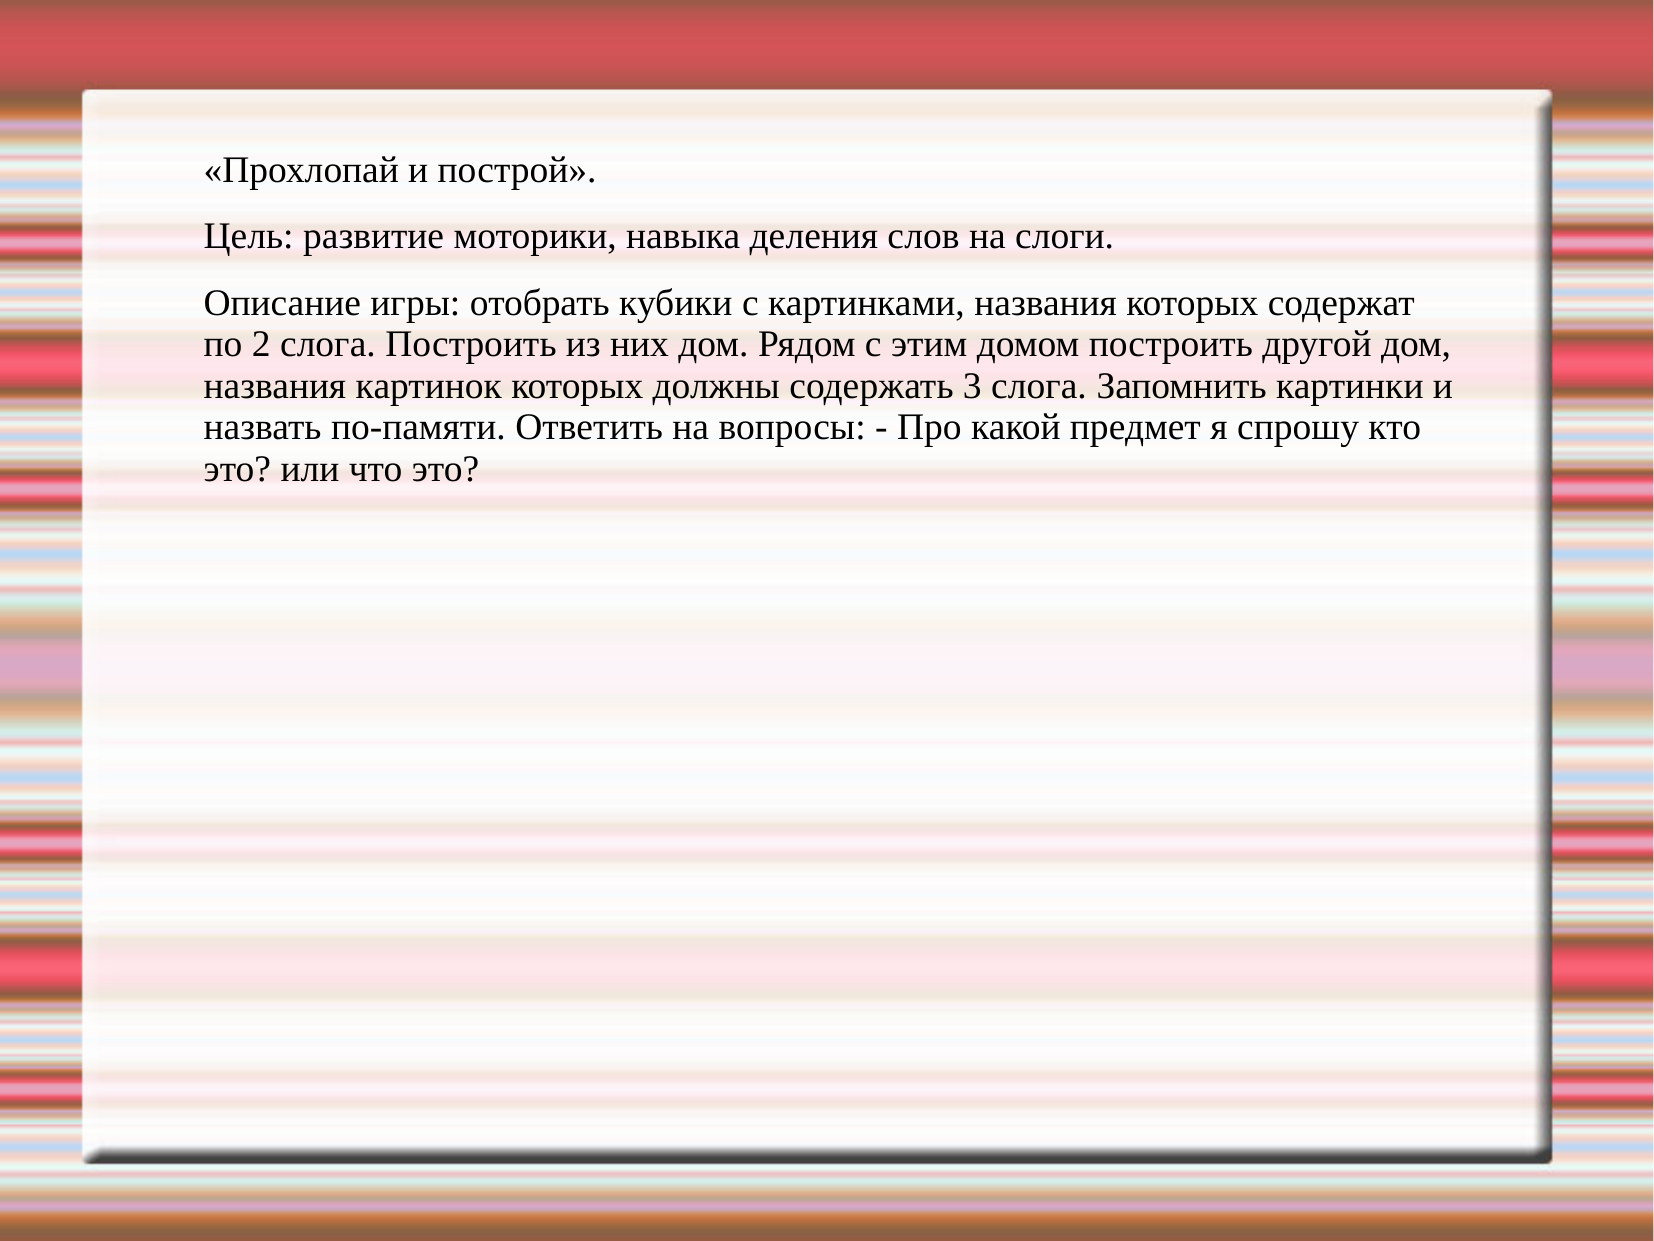

#
«Прохлопай и построй».
Цель: развитие моторики, навыка деления слов на слоги.
Описание игры: отобрать кубики с картинками, названия которых содержат по 2 слога. Построить из них дом. Рядом с этим домом построить другой дом, названия картинок которых должны содержать 3 слога. Запомнить картинки и назвать по-памяти. Ответить на вопросы: - Про какой предмет я спрошу кто это? или что это?